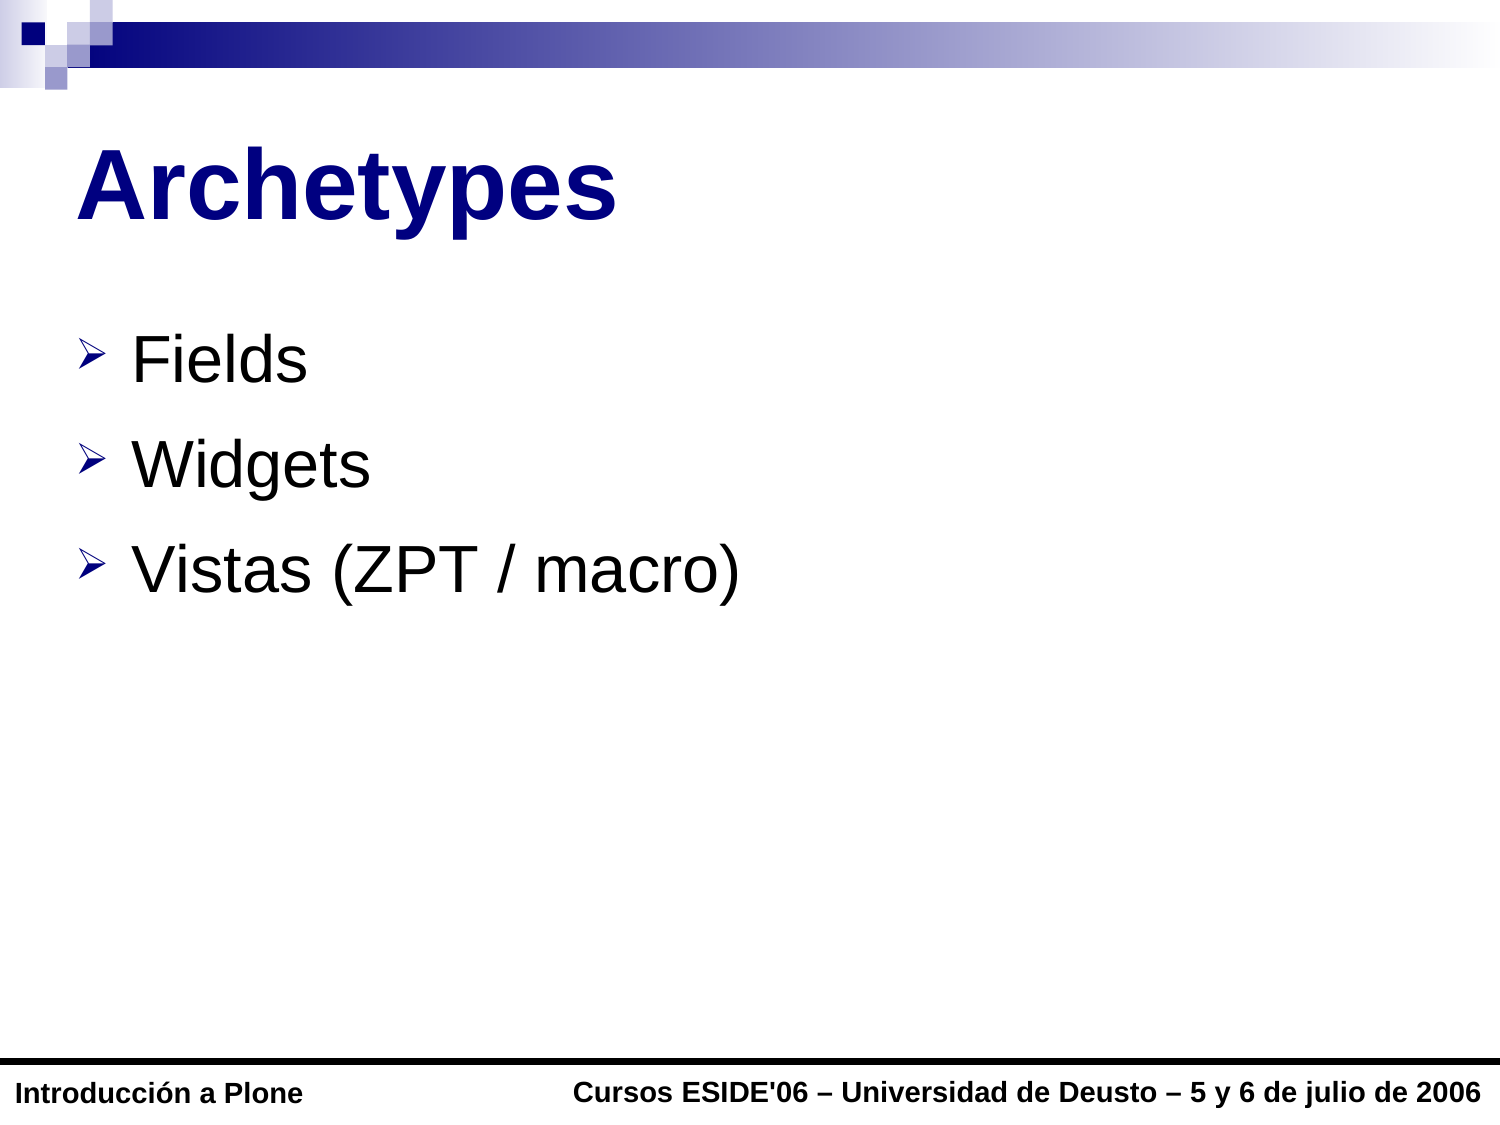

# Archetypes
Fields
Widgets
Vistas (ZPT / macro)